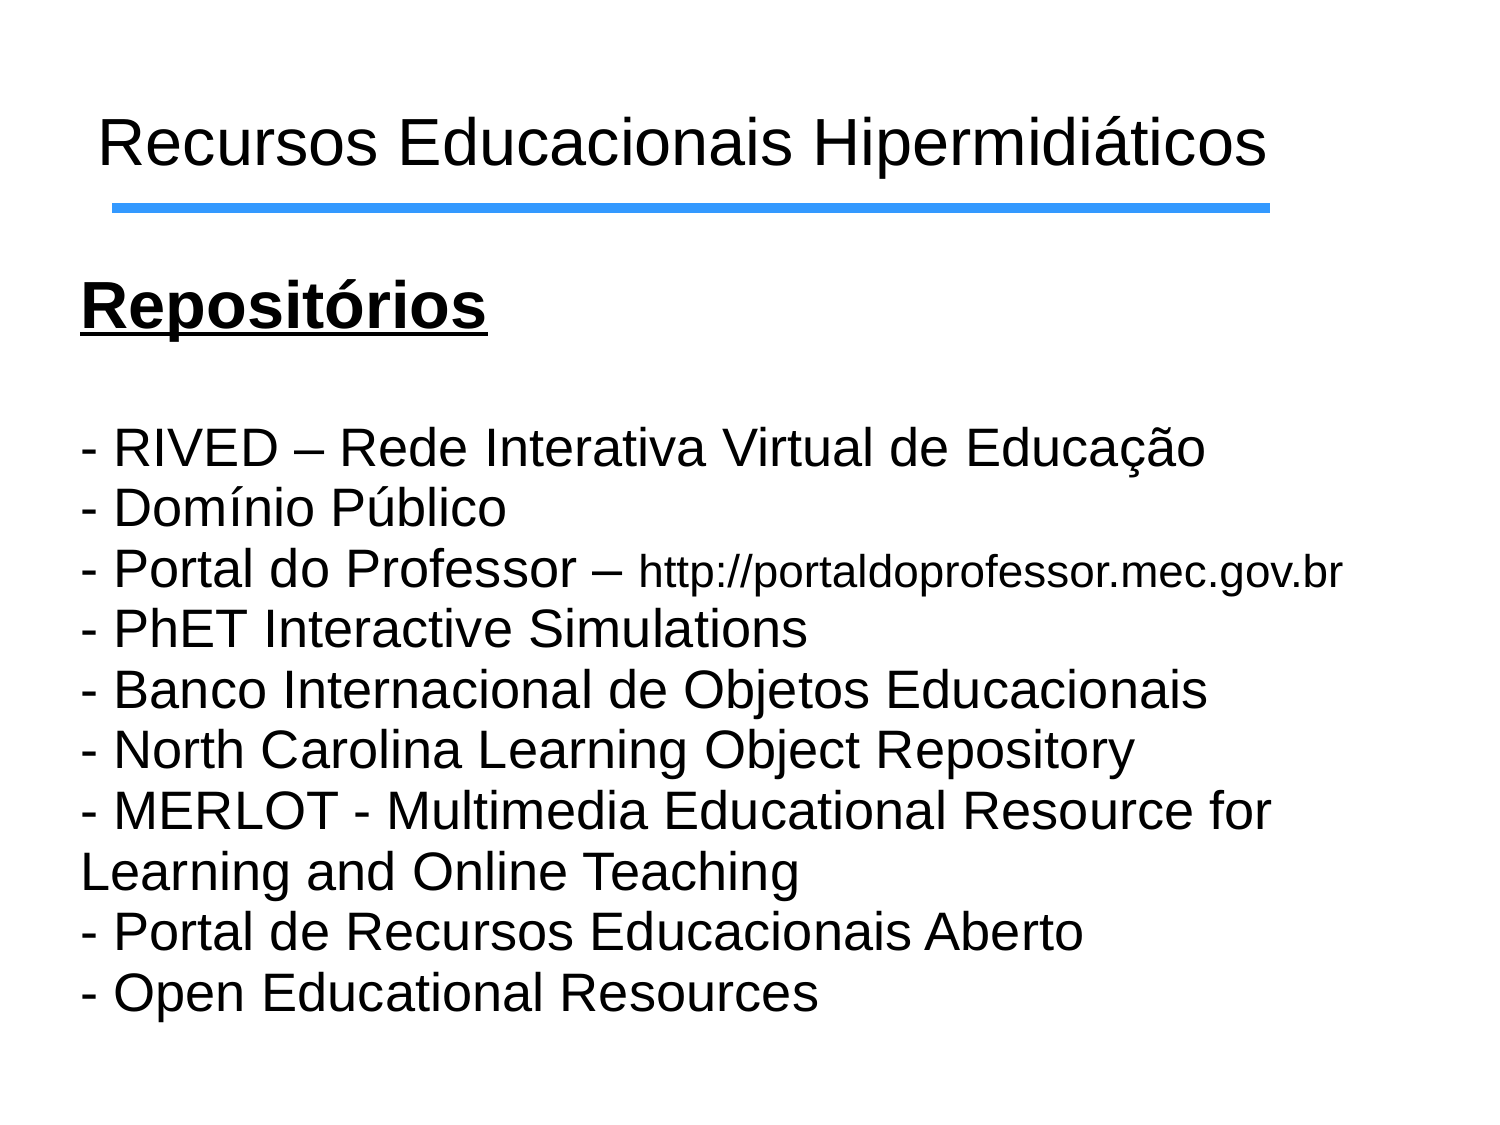

# Recursos Educacionais Hipermidiáticos
Repositórios
- RIVED – Rede Interativa Virtual de Educação
- Domínio Público
- Portal do Professor – http://portaldoprofessor.mec.gov.br
- PhET Interactive Simulations
- Banco Internacional de Objetos Educacionais
- North Carolina Learning Object Repository
- MERLOT - Multimedia Educational Resource for 		Learning and Online Teaching
- Portal de Recursos Educacionais Aberto
- Open Educational Resources